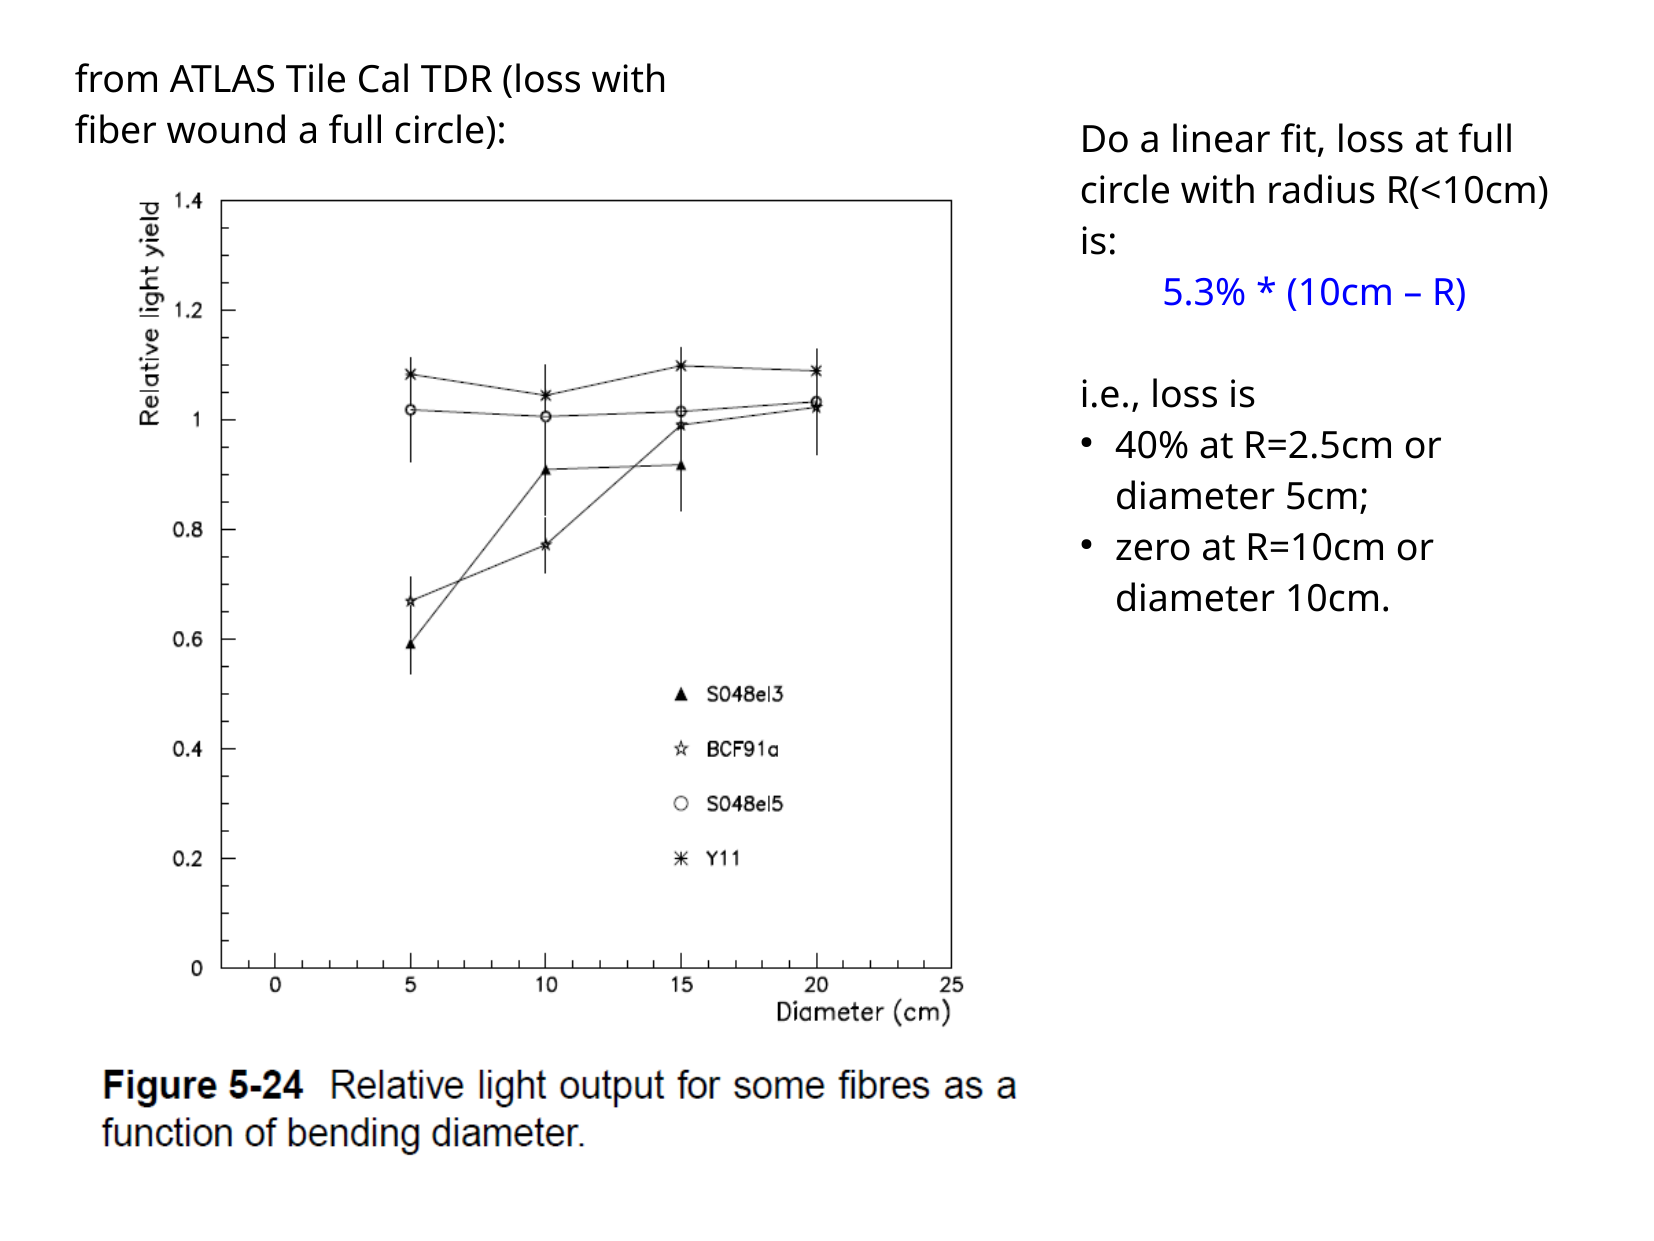

from ATLAS Tile Cal TDR (loss with fiber wound a full circle):
Do a linear fit, loss at full circle with radius R(<10cm) is:
5.3% * (10cm – R)
i.e., loss is
40% at R=2.5cm or diameter 5cm;
zero at R=10cm or diameter 10cm.